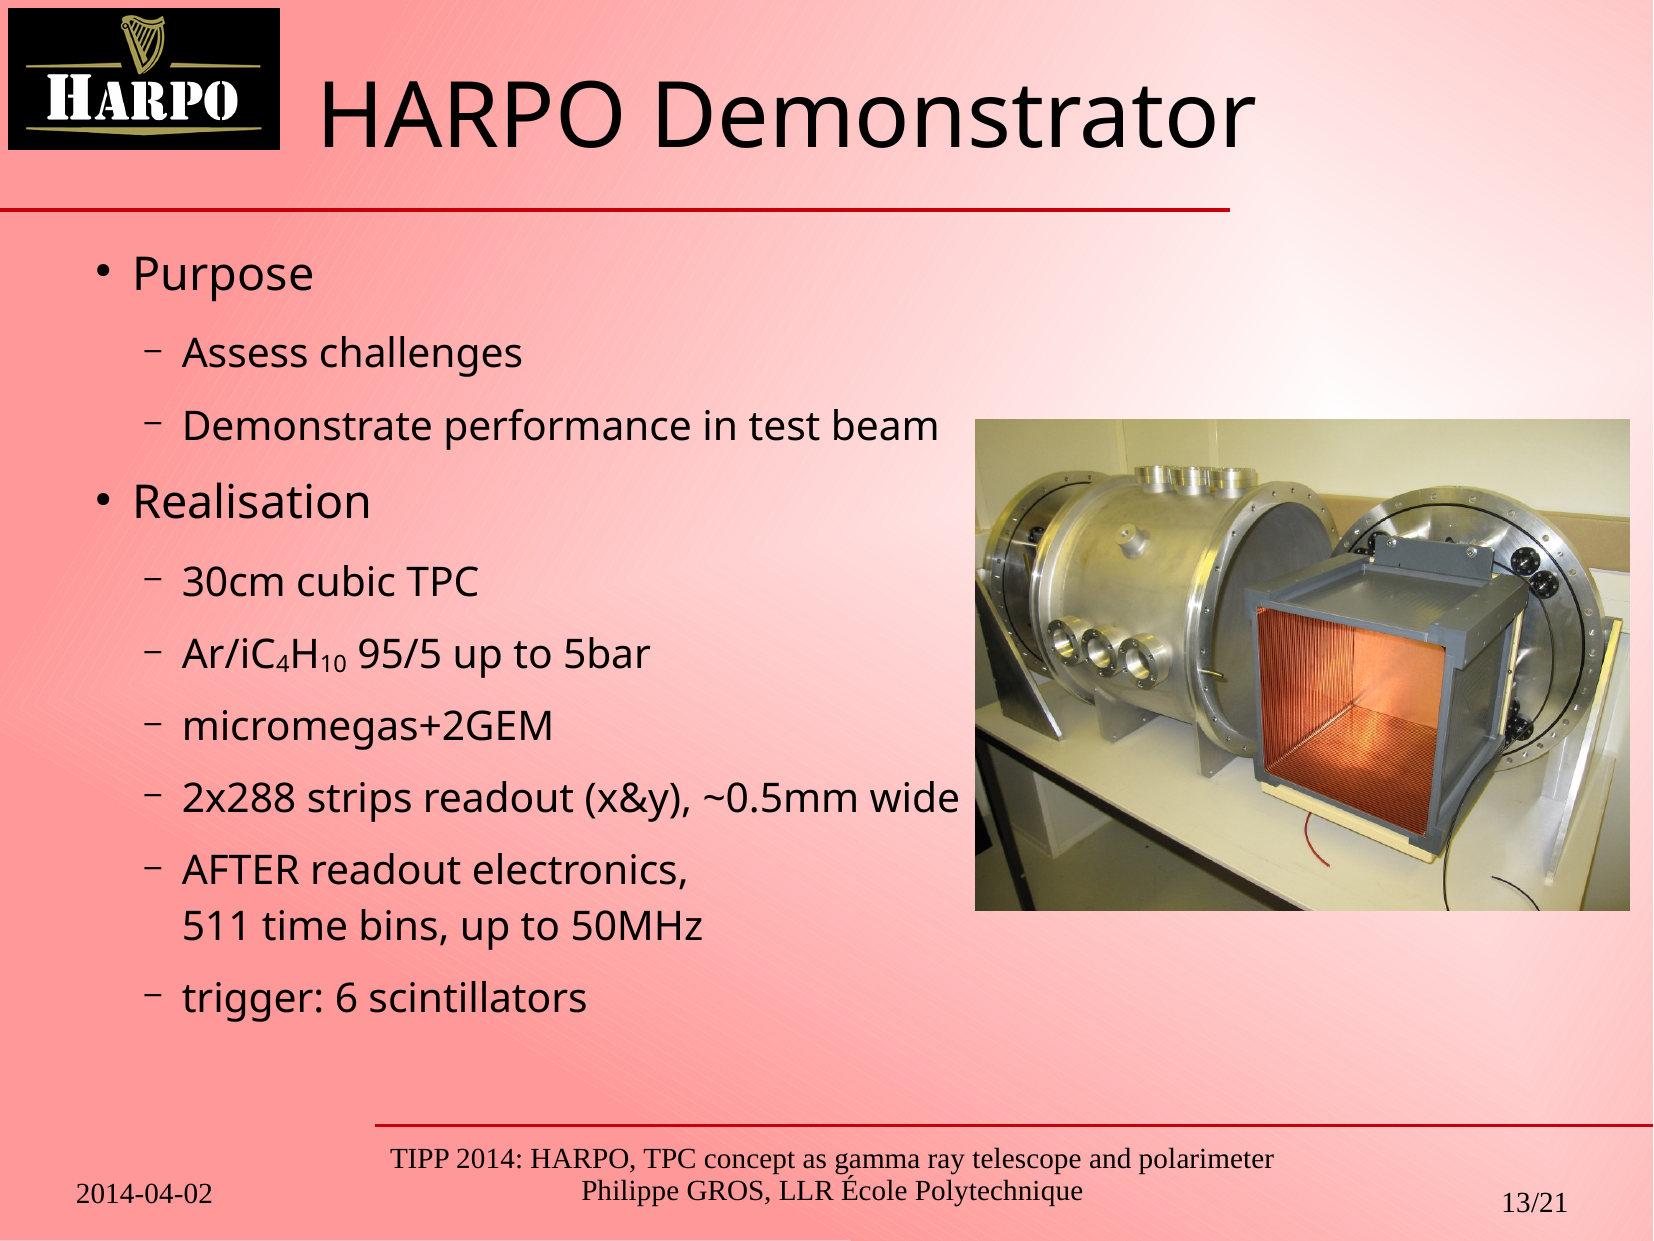

# HARPO Demonstrator
Purpose
Assess challenges
Demonstrate performance in test beam
Realisation
30cm cubic TPC
Ar/iC4H10 95/5 up to 5bar
micromegas+2GEM
2x288 strips readout (x&y), ~0.5mm wide
AFTER readout electronics,
511 time bins, up to 50MHz
trigger: 6 scintillators
Colloque Grands Instruments: HARPOPhilippe GROS
2014-04-02
13